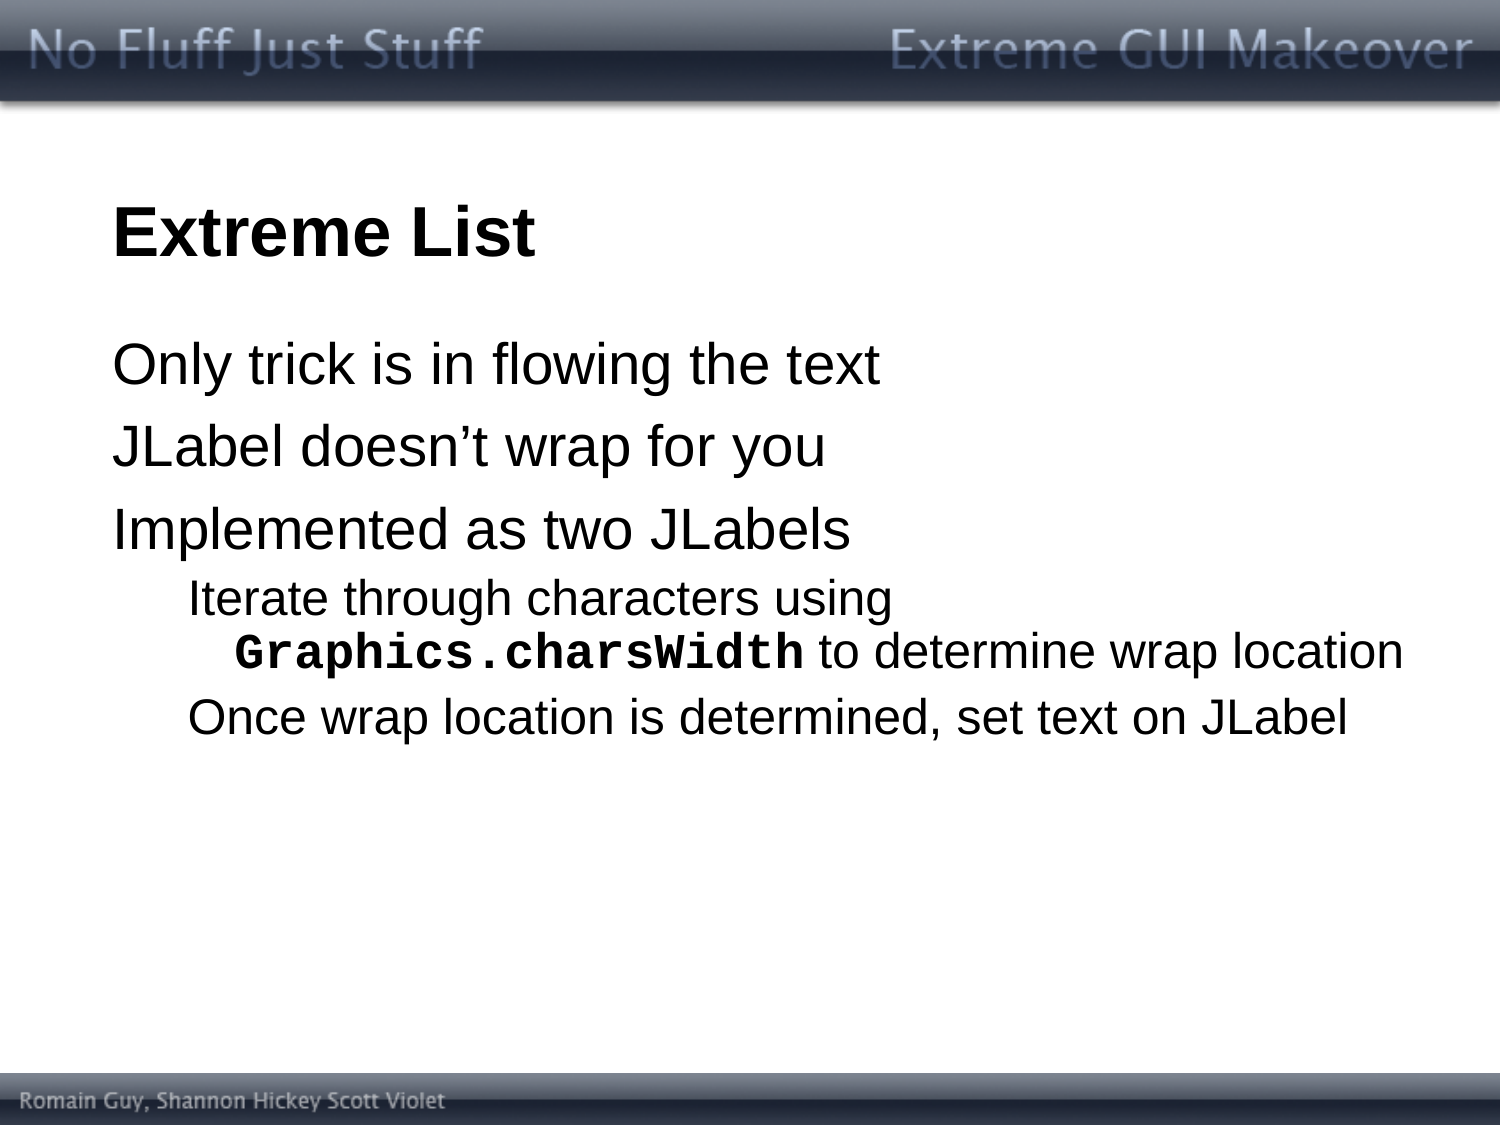

# Extreme List
Only trick is in flowing the text
JLabel doesn’t wrap for you
Implemented as two JLabels
Iterate through characters using Graphics.charsWidth to determine wrap location
Once wrap location is determined, set text on JLabel